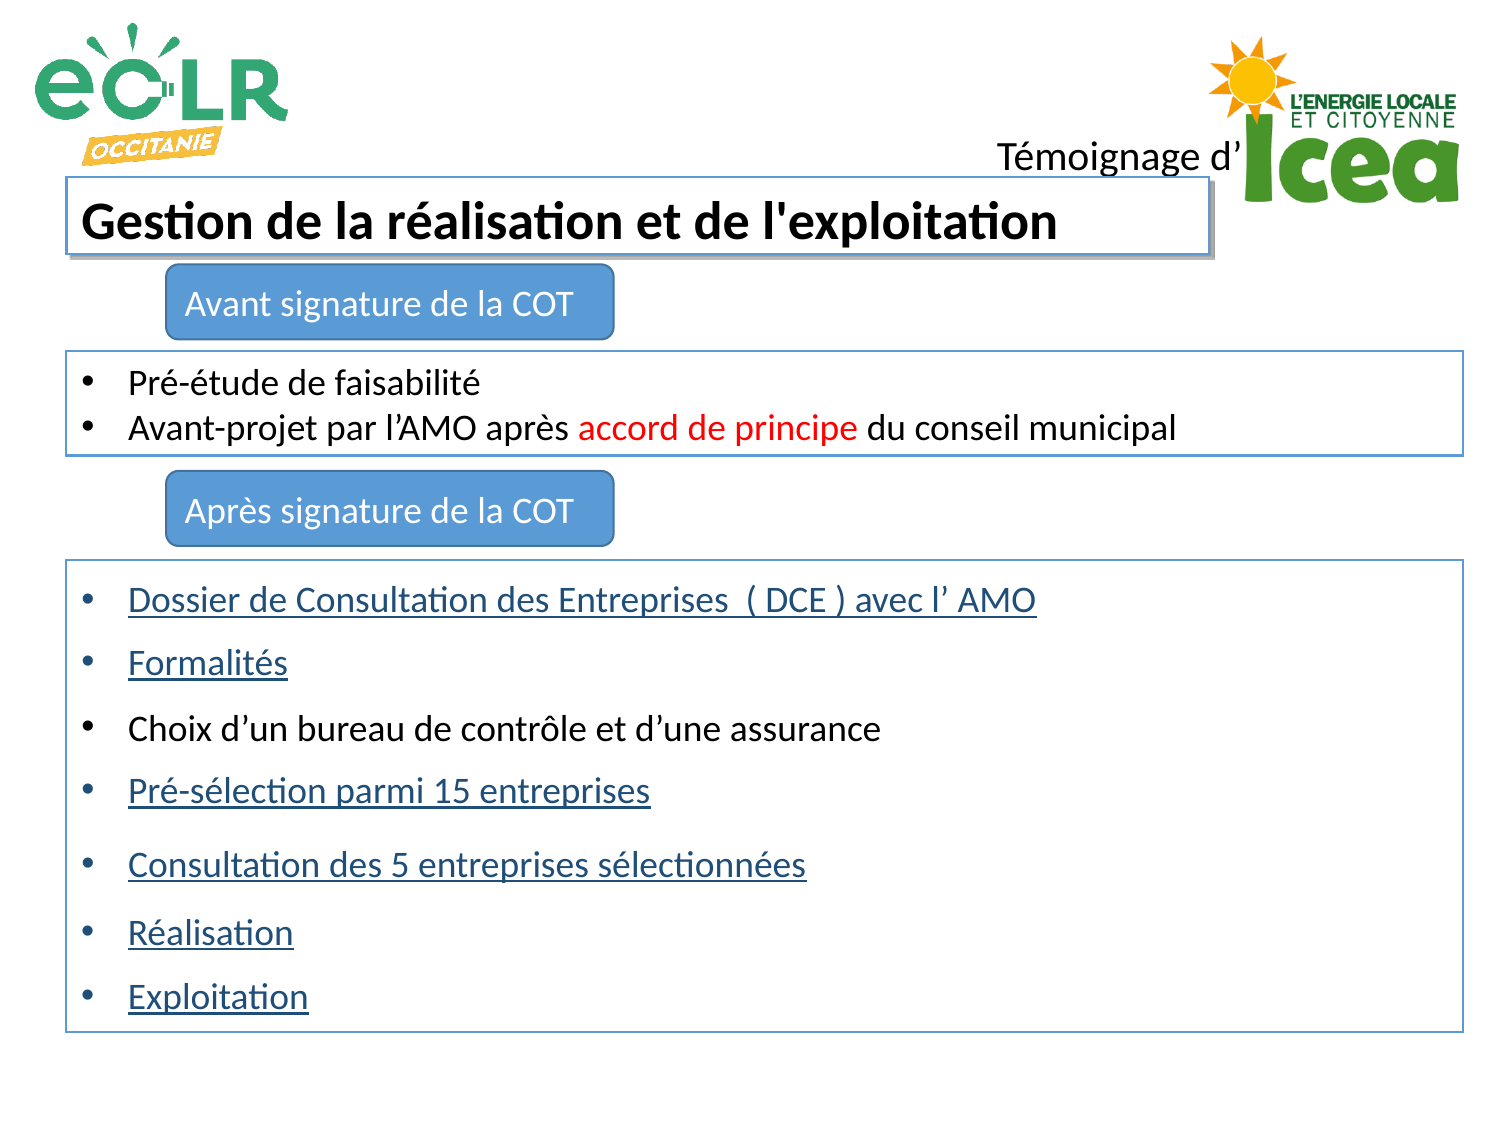

#
Gestion de la réalisation et de l'exploitation
Avant signature de la COT
Pré-étude de faisabilité
Avant-projet par l’AMO après accord de principe du conseil municipal
Après signature de la COT
Dossier de Consultation des Entreprises ( DCE ) avec l’ AMO
Formalités
Choix d’un bureau de contrôle et d’une assurance
Pré-sélection parmi 15 entreprises
Consultation des 5 entreprises sélectionnées
Réalisation
Exploitation